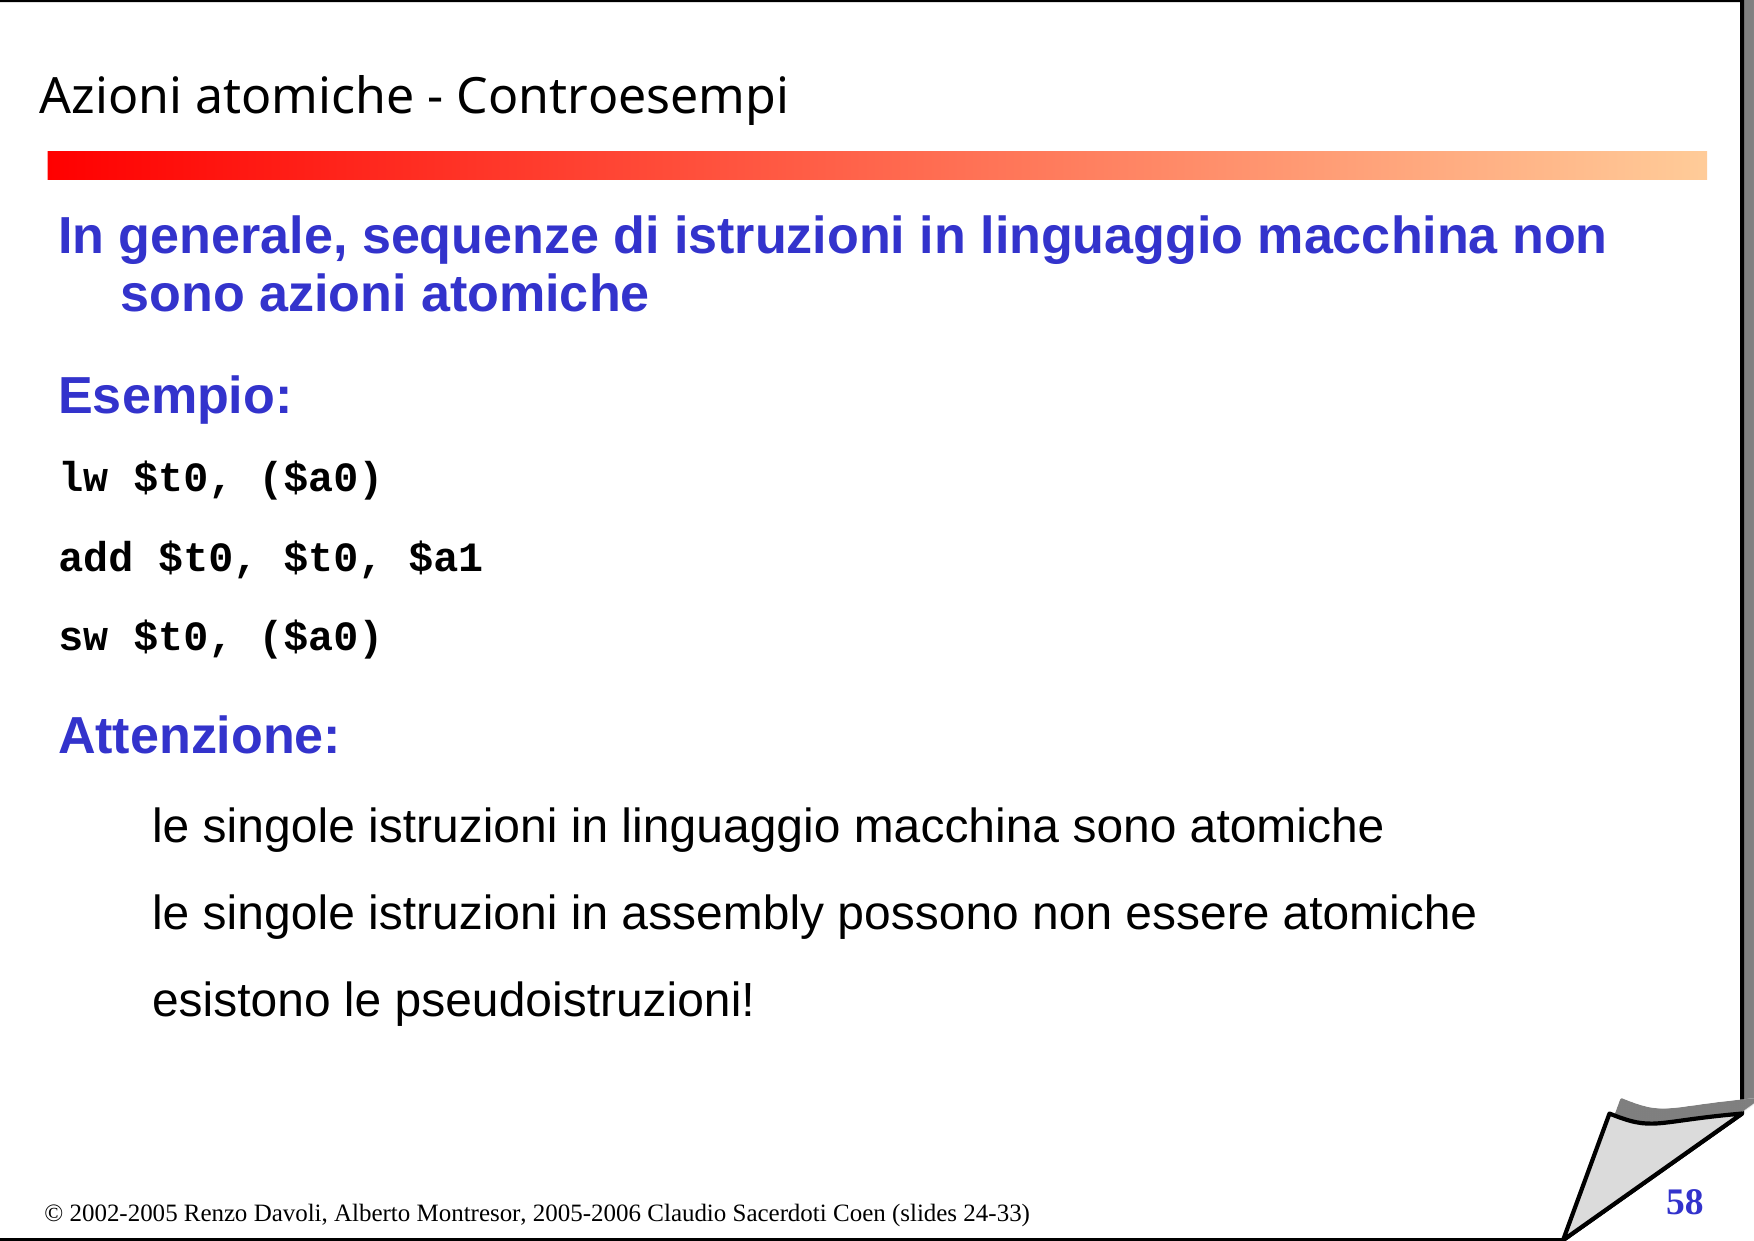

# Azioni atomiche - Controesempi
In generale, sequenze di istruzioni in linguaggio macchina non sono azioni atomiche
Esempio:
lw $t0, ($a0)
add $t0, $t0, $a1
sw $t0, ($a0)
Attenzione:
le singole istruzioni in linguaggio macchina sono atomiche
le singole istruzioni in assembly possono non essere atomiche
esistono le pseudoistruzioni!